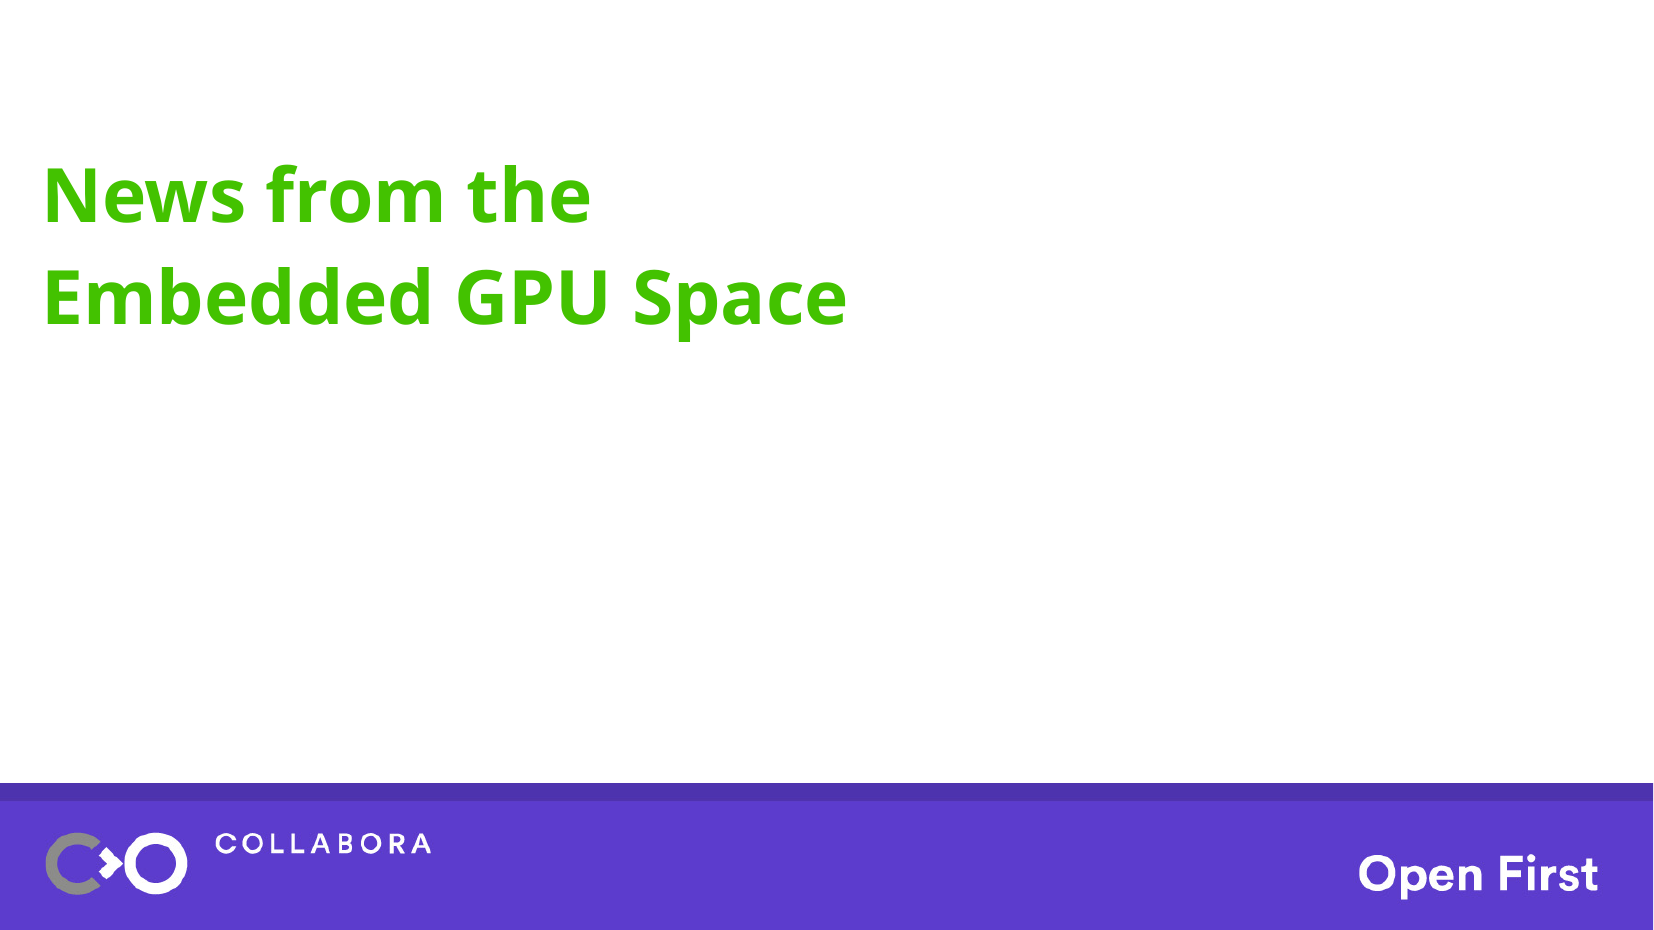

# News from the Embedded GPU Space